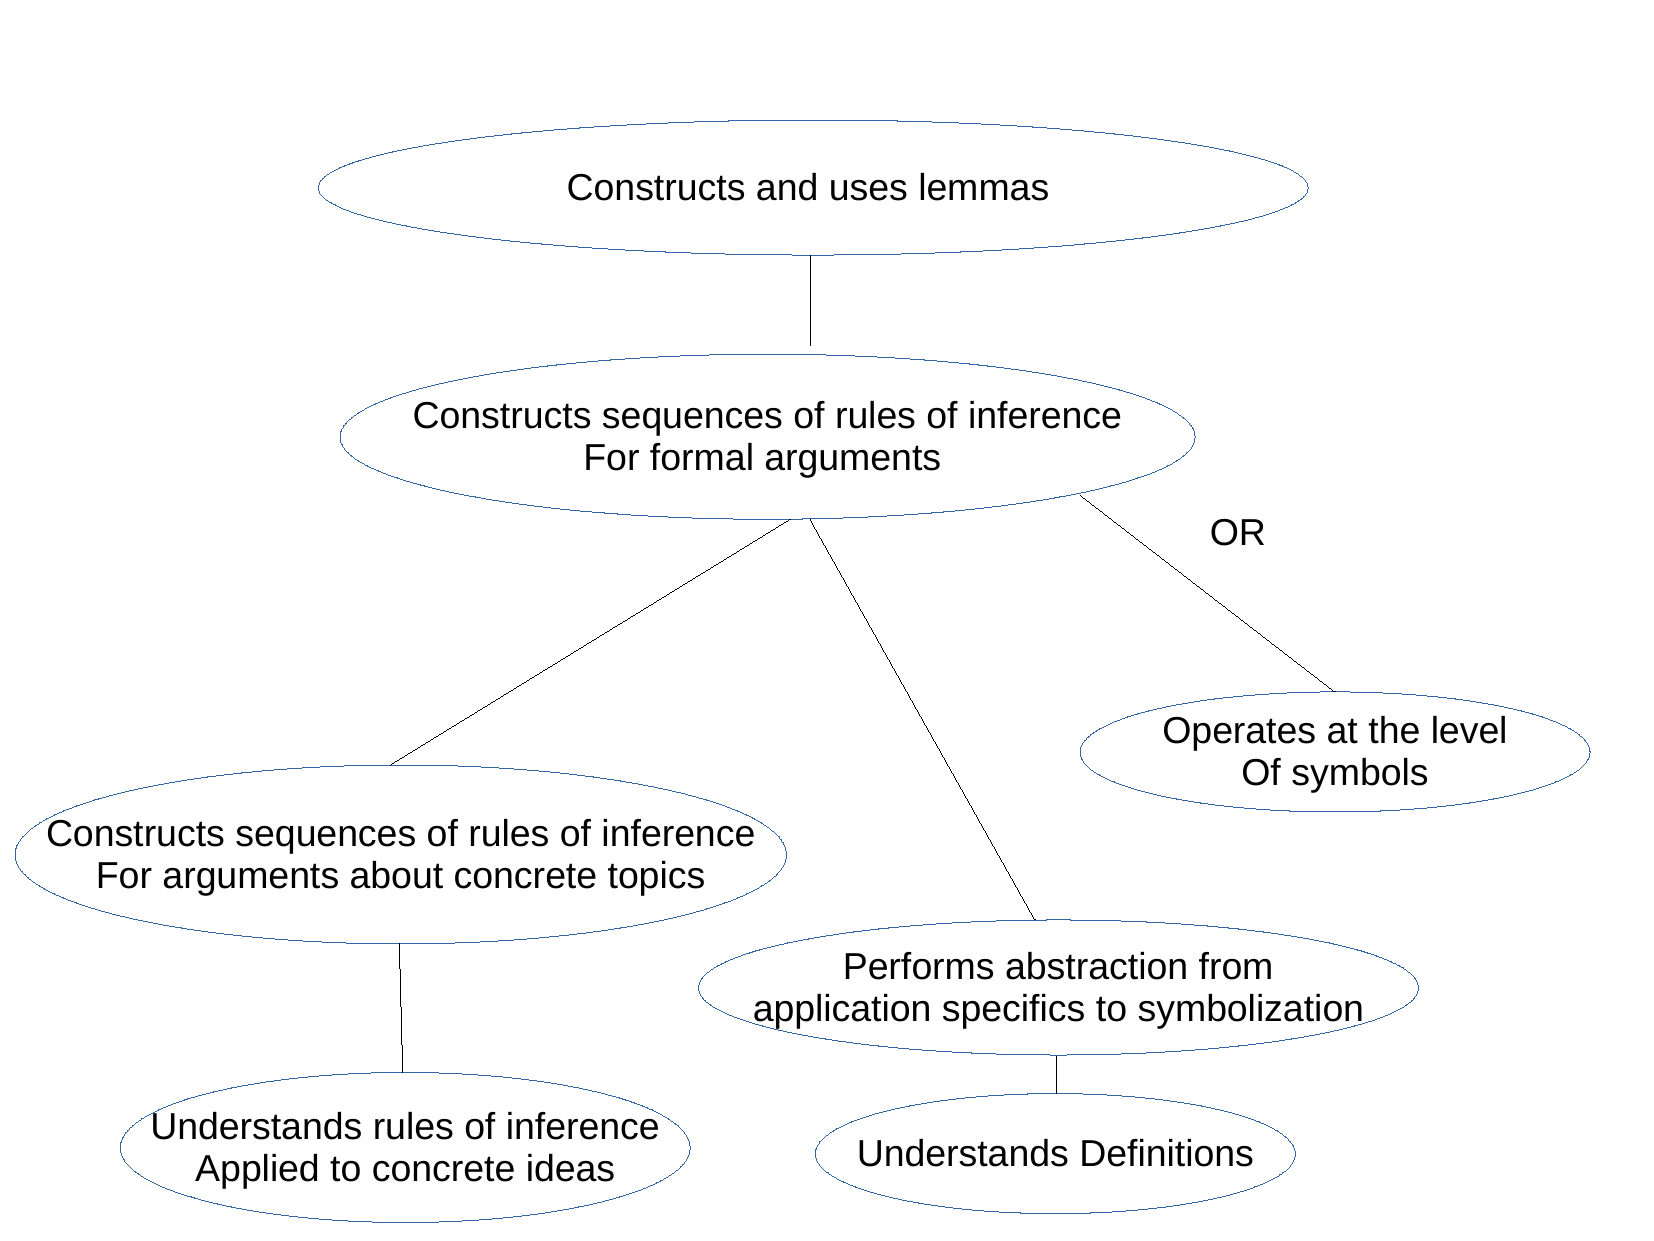

Constructs and uses lemmas
Constructs sequences of rules of inference
For formal arguments
OR
Operates at the level
Of symbols
Constructs sequences of rules of inference
For arguments about concrete topics
Performs abstraction from
application specifics to symbolization
Understands rules of inference
Applied to concrete ideas
Understands Definitions